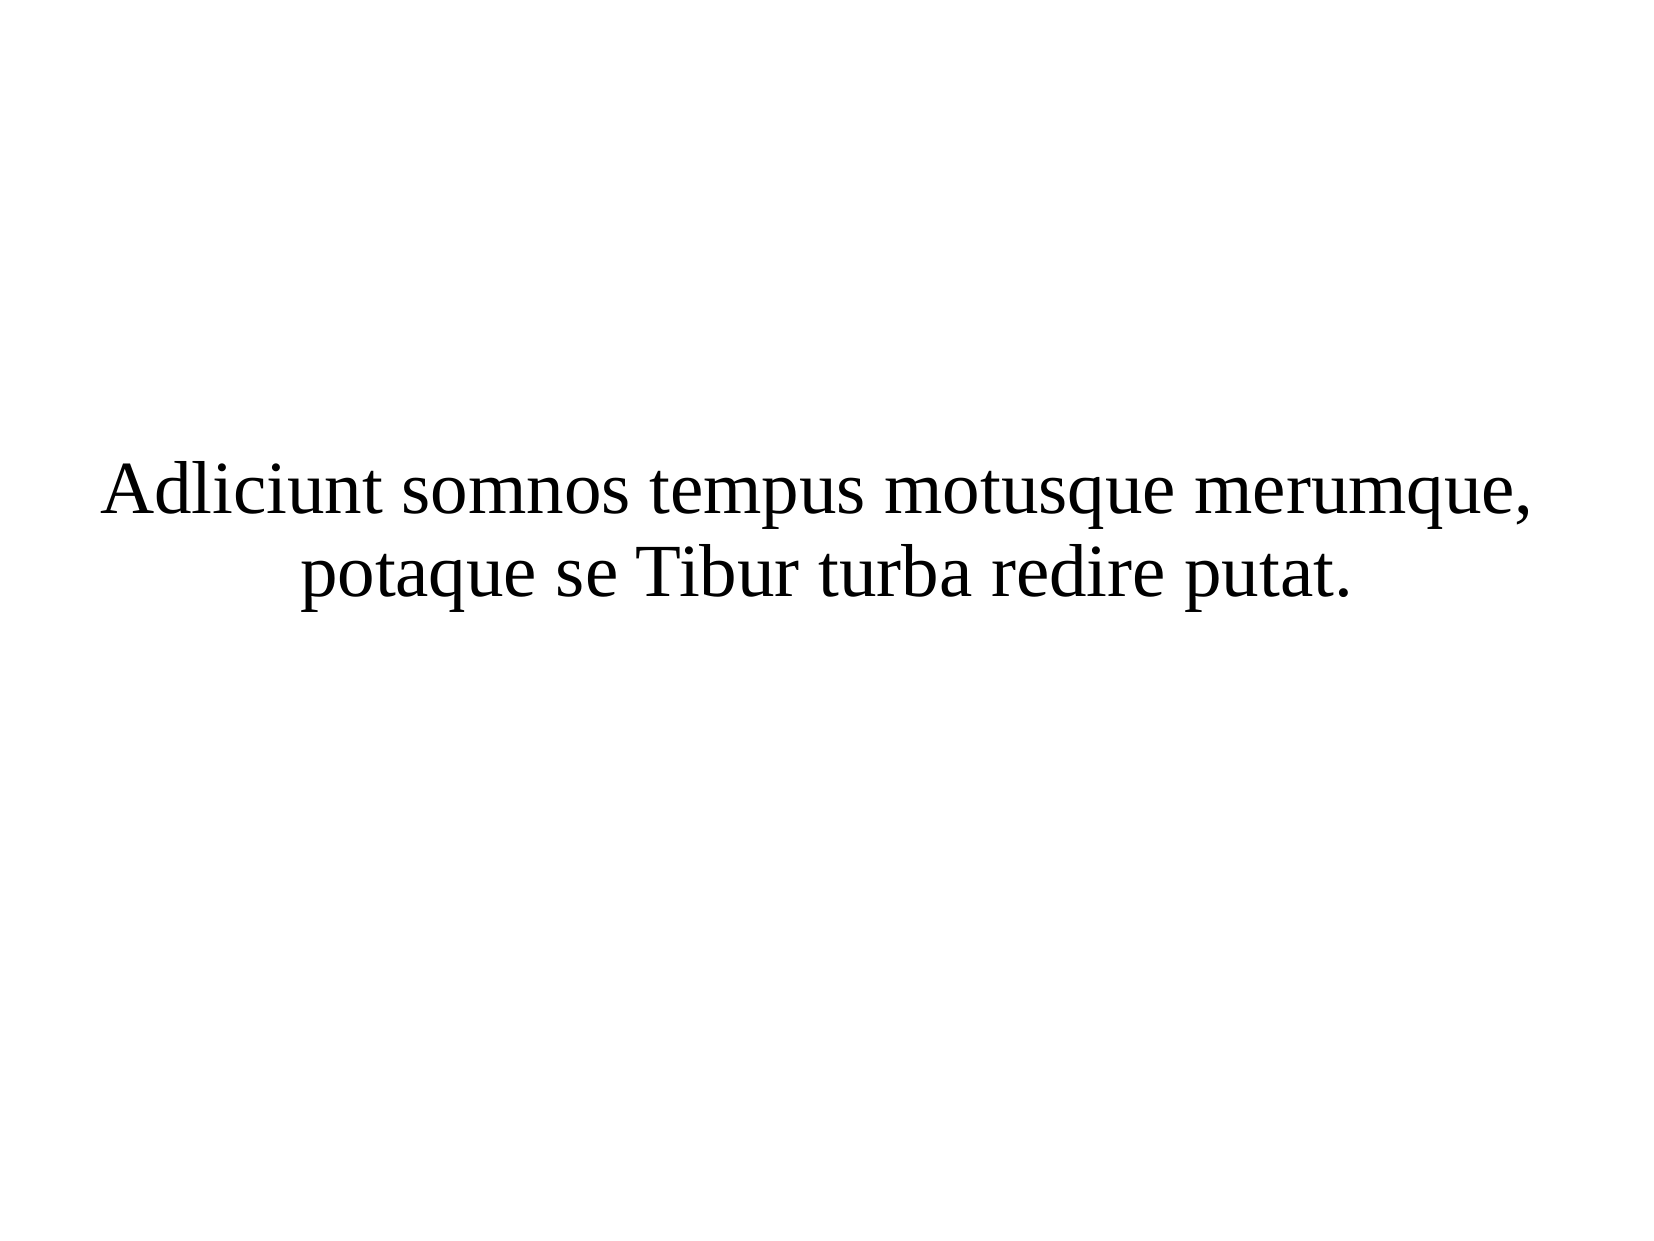

# Adliciunt somnos tempus motusque merumque,
potaque se Tibur turba redire putat.